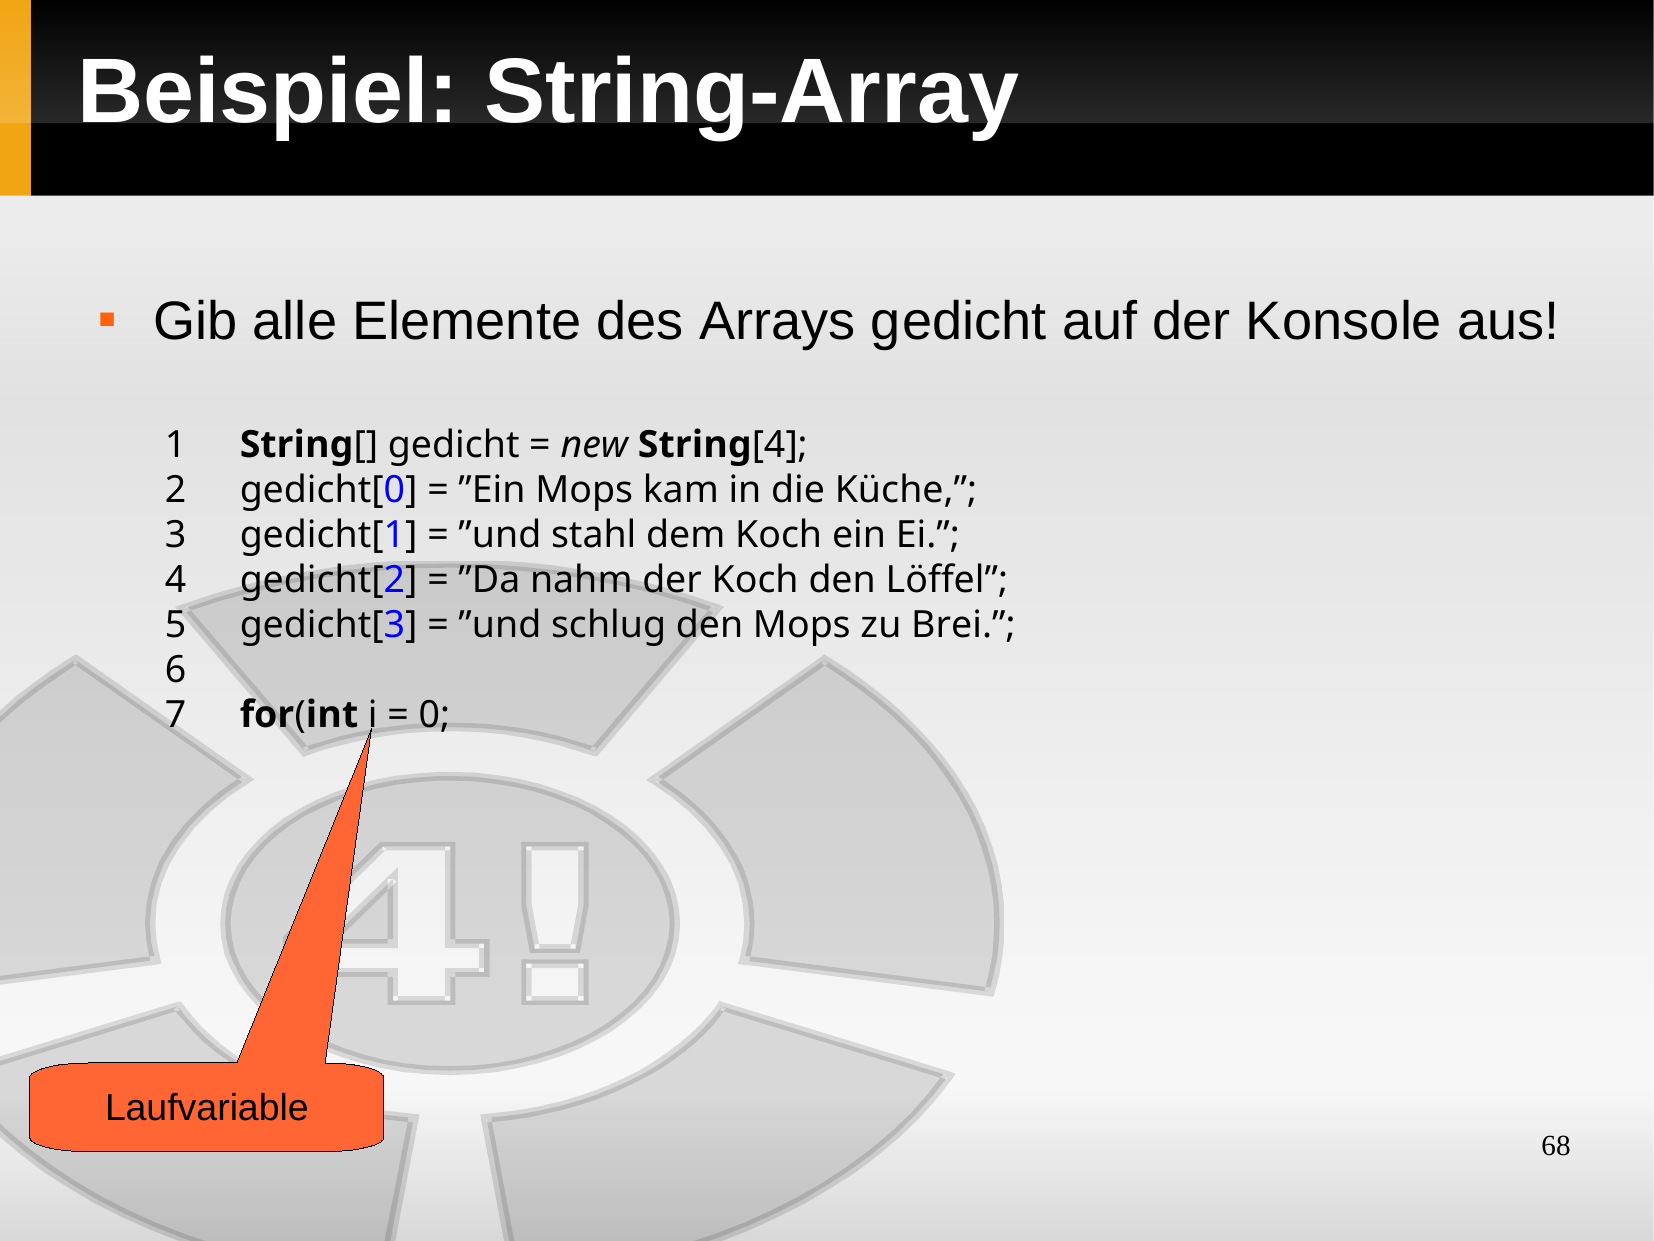

# Beispiel: String-Array
Gib alle Elemente des Arrays gedicht auf der Konsole aus!
1	String[] gedicht = new String[4];
2	gedicht[0] = ”Ein Mops kam in die Küche,”;
3	gedicht[1] = ”und stahl dem Koch ein Ei.”;
4	gedicht[2] = ”Da nahm der Koch den Löffel”;
5	gedicht[3] = ”und schlug den Mops zu Brei.”;
6
7	for(int i = 0;
Laufvariable
68